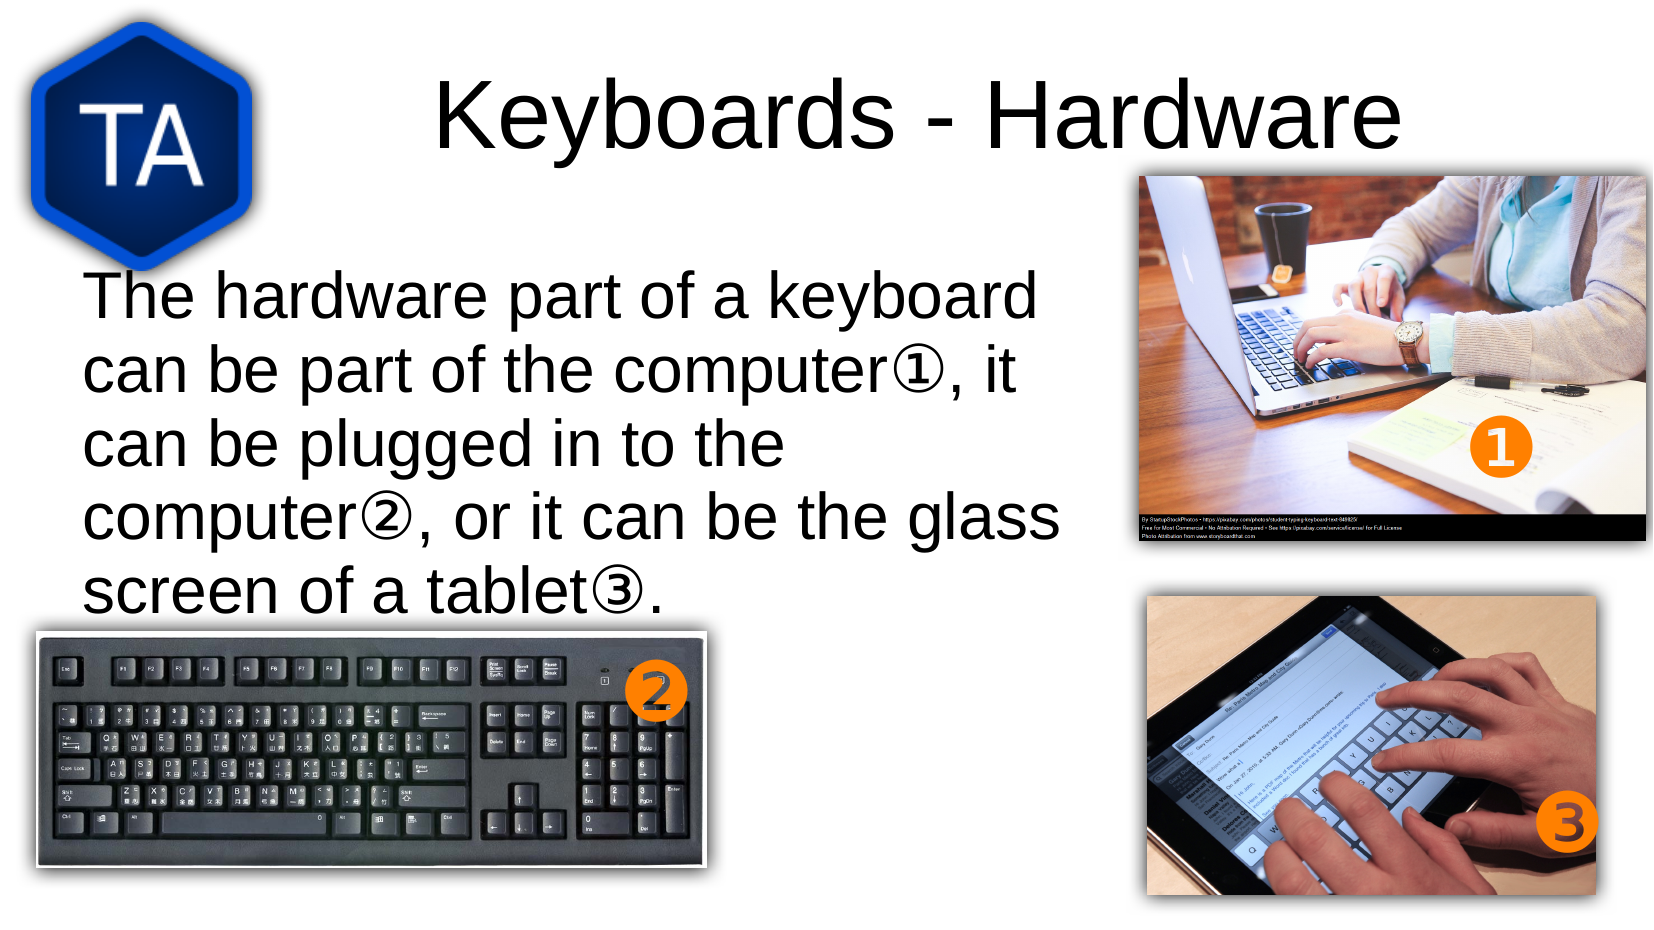

# Keyboards - Hardware
The hardware part of a keyboard can be part of the computer①, it can be plugged in to the computer②, or it can be the glass screen of a tablet③.
❶
❷
❸